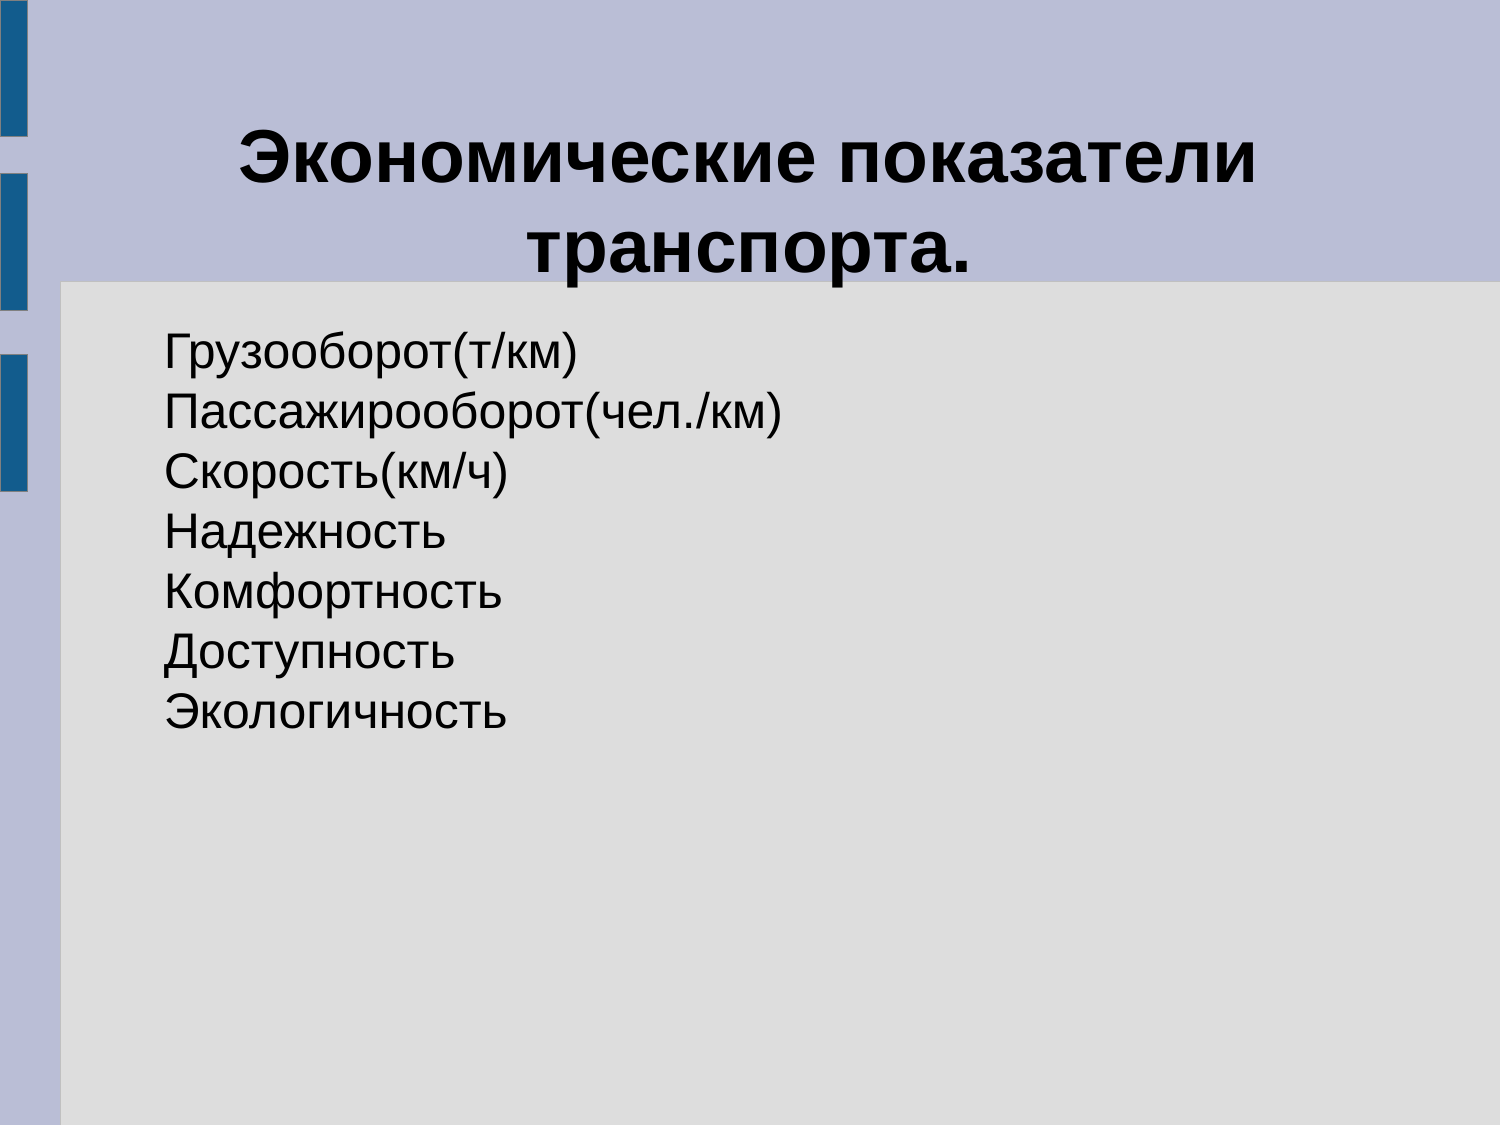

Экономические показатели транспорта.
Грузооборот(т/км)
Пассажирооборот(чел./км)
Скорость(км/ч)
Надежность
Комфортность
Доступность
Экологичность